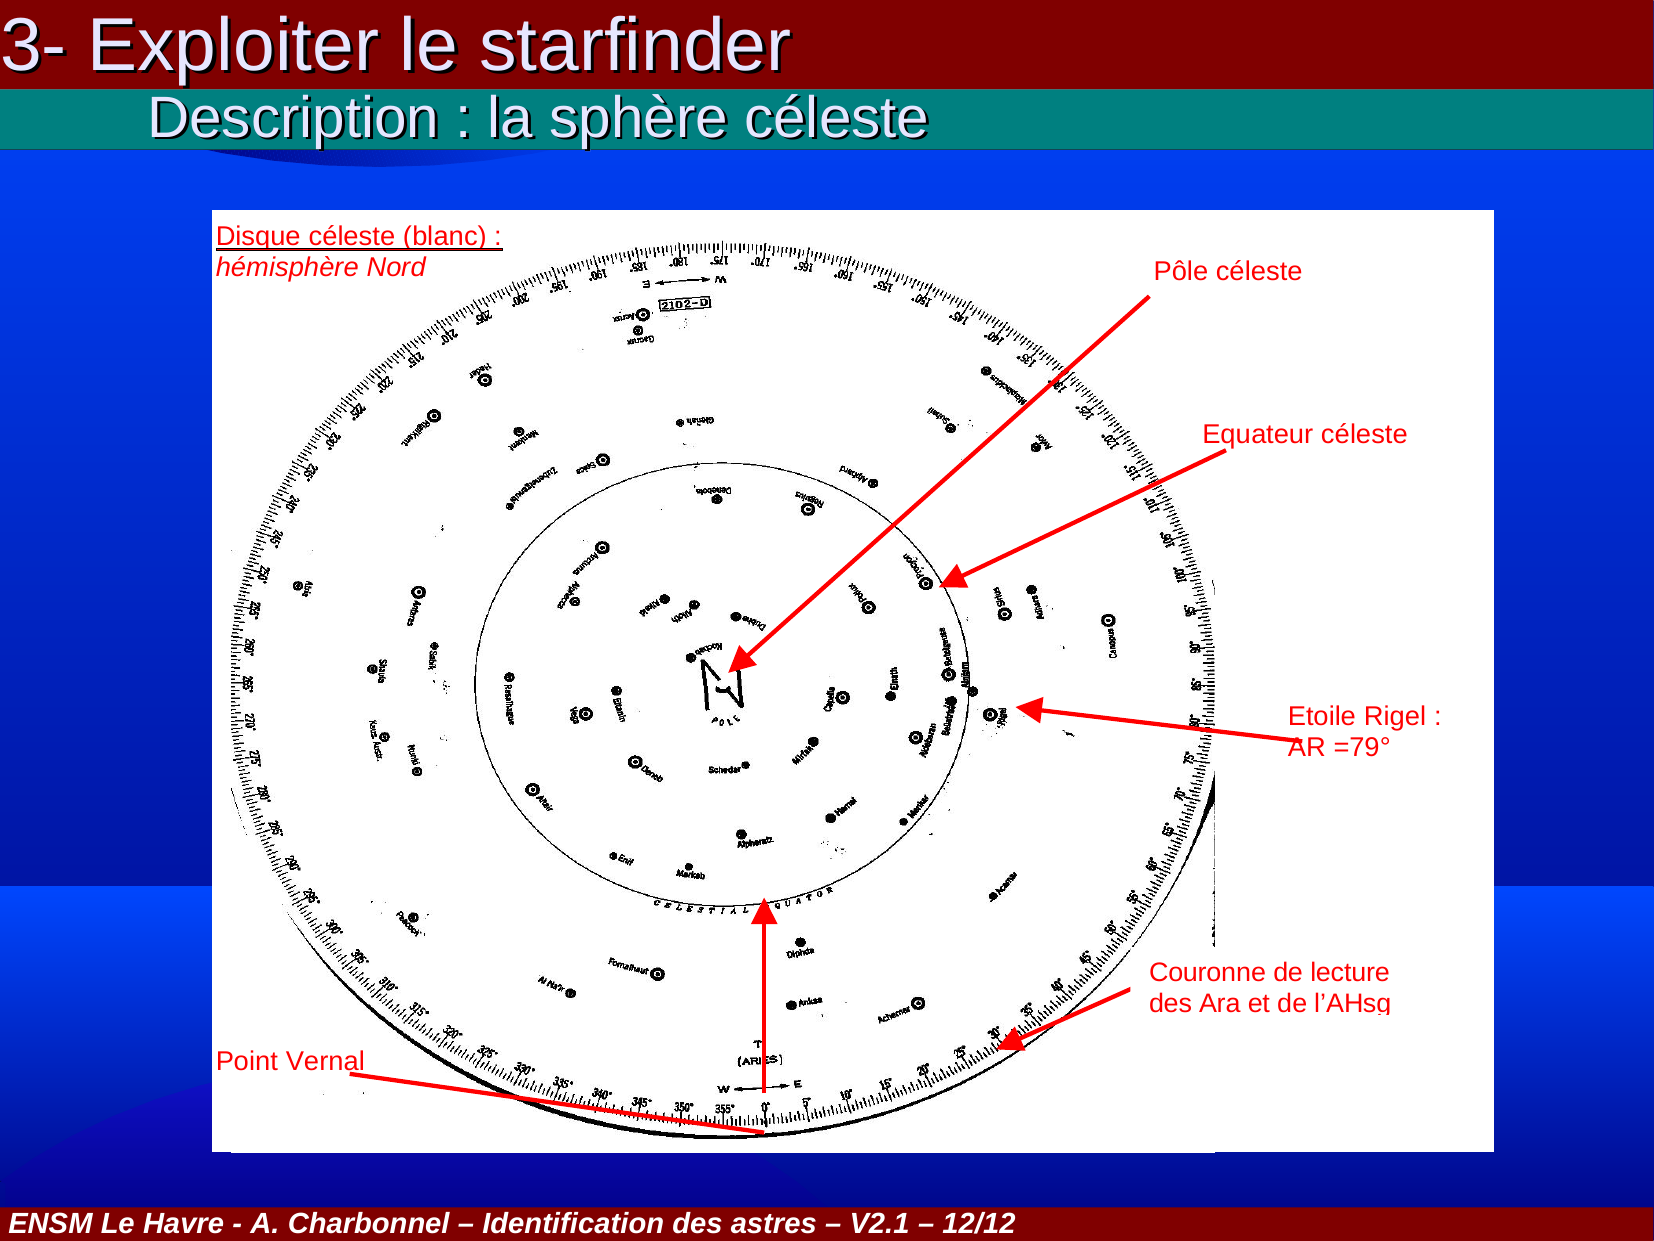

3- Exploiter le starfinder
# Description : la sphère céleste
 ENSM Le Havre - A. Charbonnel – Identification des astres – V2.1 – 12/12